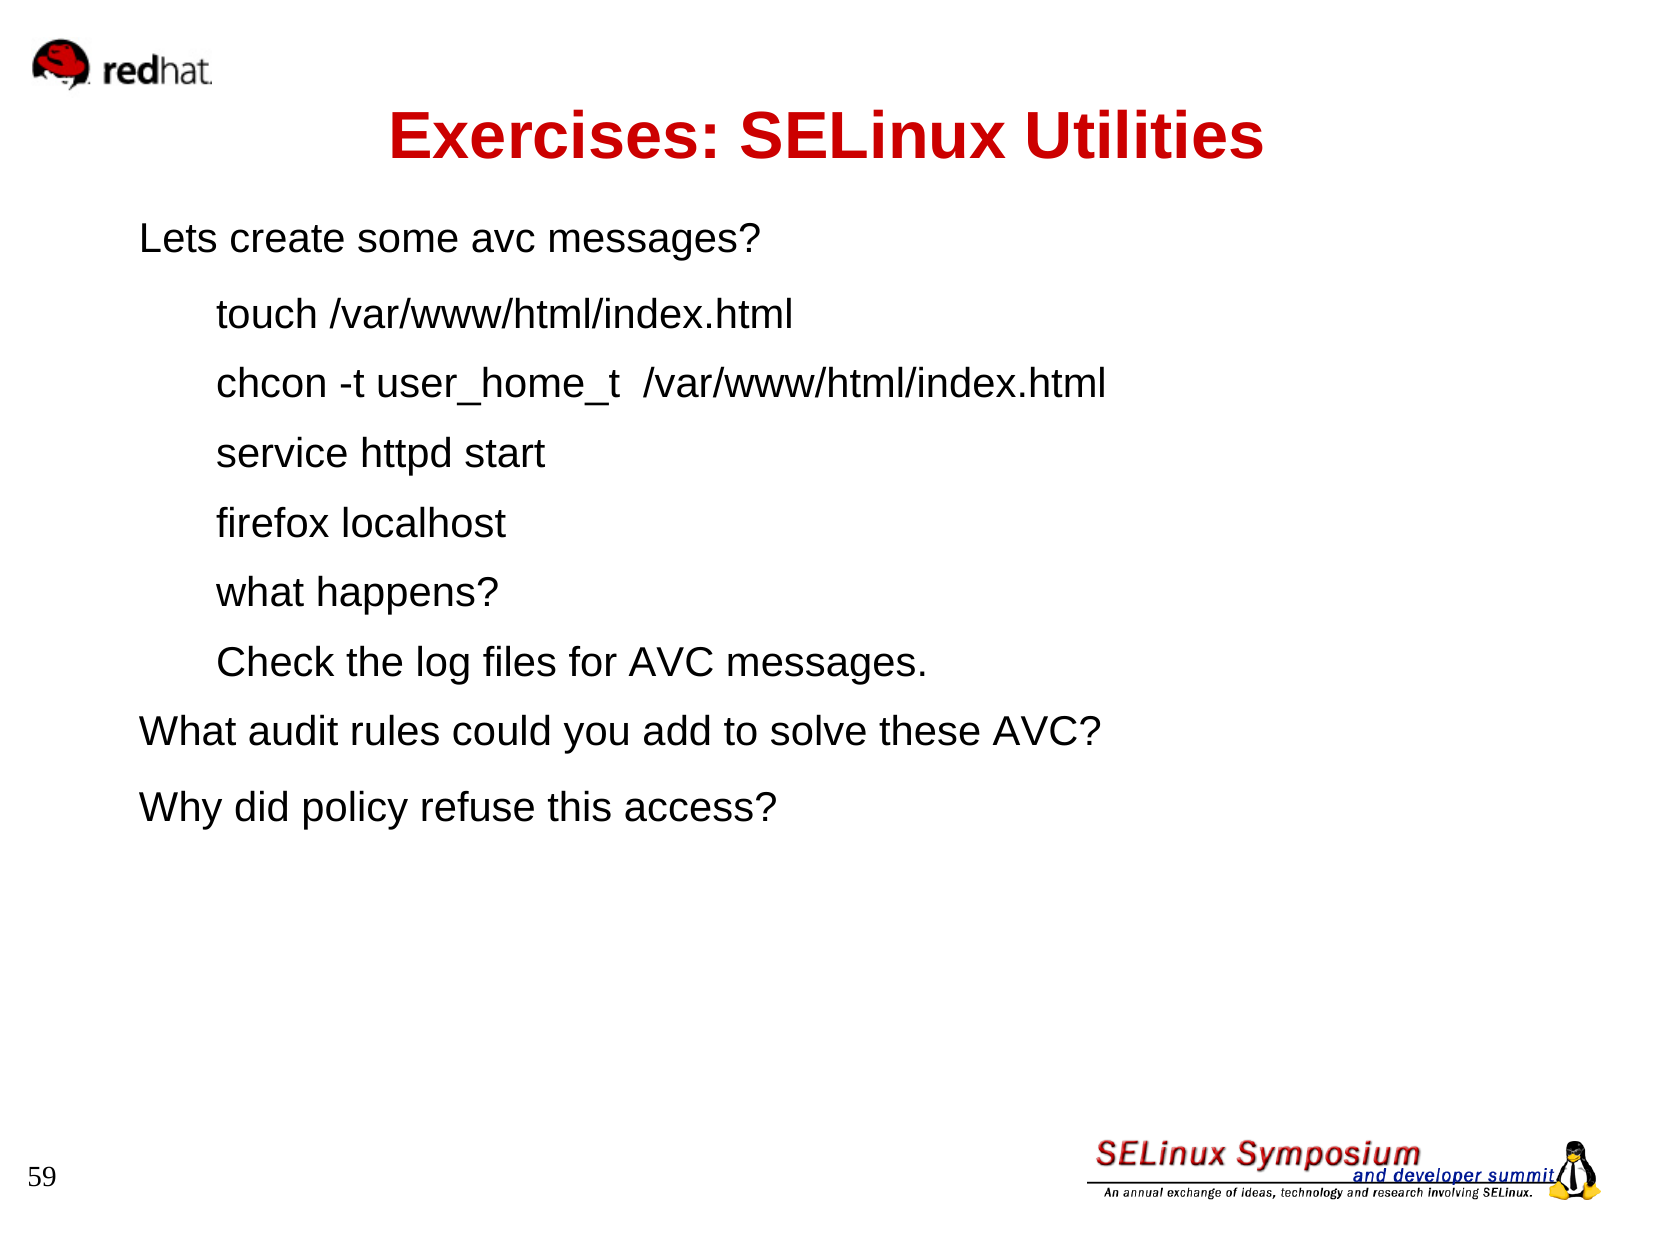

# Exercises: SELinux Utilities
Lets create some avc messages?
touch /var/www/html/index.html
chcon -t user_home_t /var/www/html/index.html
service httpd start
firefox localhost
what happens?
Check the log files for AVC messages.
What audit rules could you add to solve these AVC?
Why did policy refuse this access?